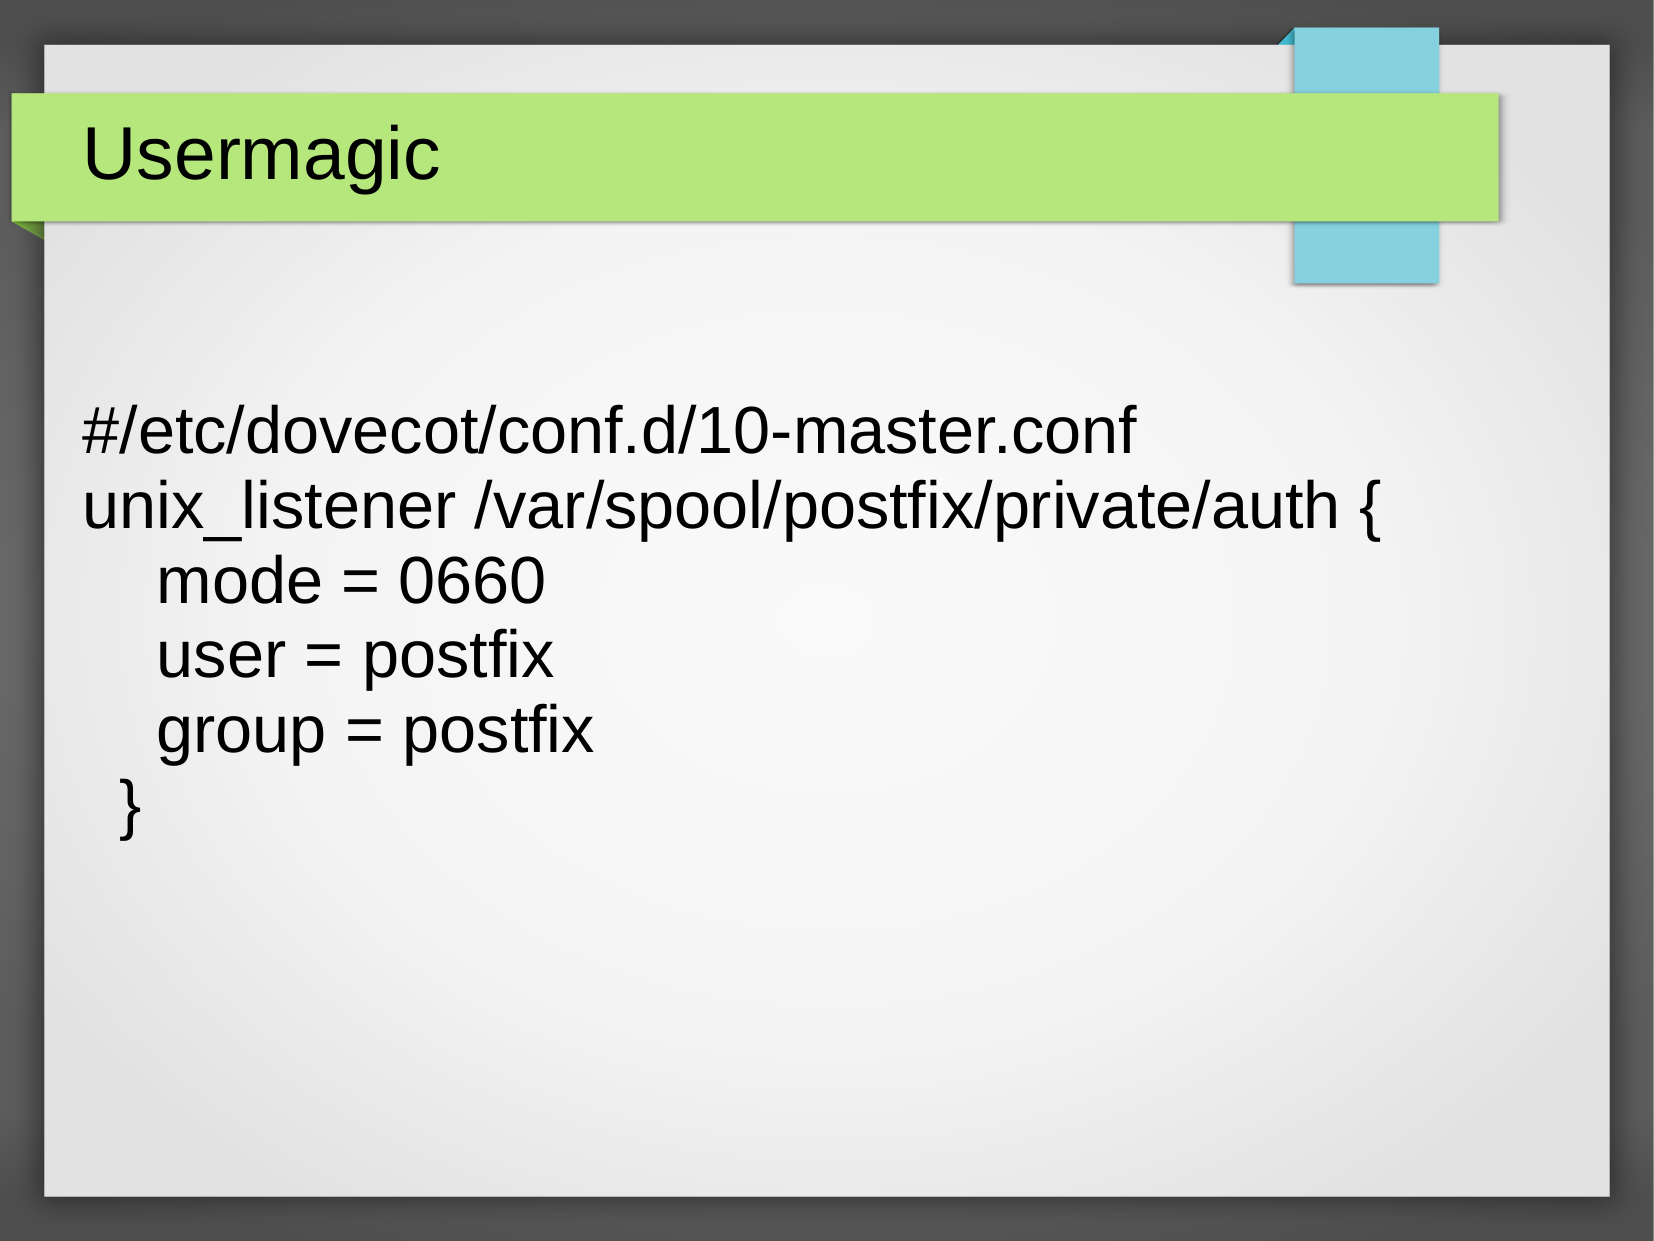

# Usermagic
#/etc/dovecot/conf.d/10-master.conf
unix_listener /var/spool/postfix/private/auth {
 mode = 0660
 user = postfix
 group = postfix
 }